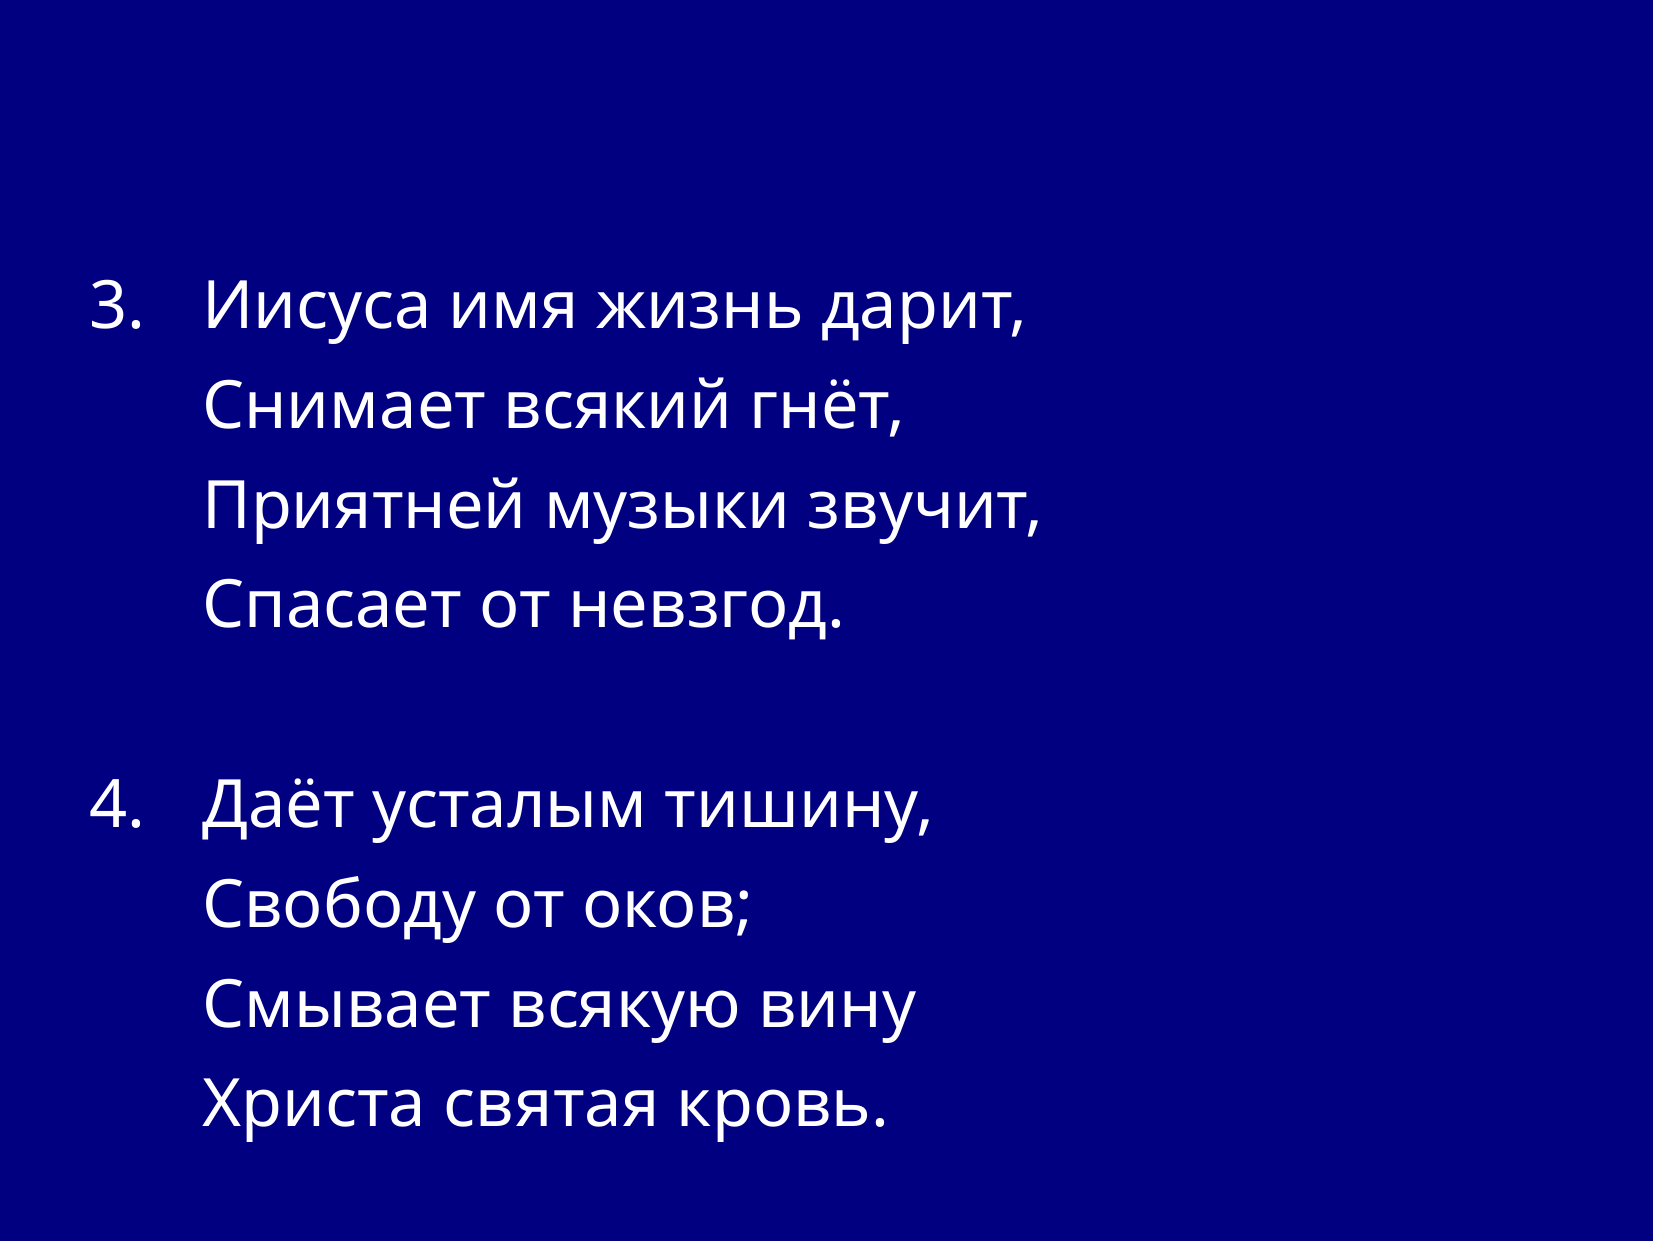

3.	Иисуса имя жизнь дарит,
	Снимает всякий гнёт,
	Приятней музыки звучит,
	Спасает от невзгод.
4.	Даёт усталым тишину,
	Свободу от оков;
	Смывает всякую вину
	Христа святая кровь.